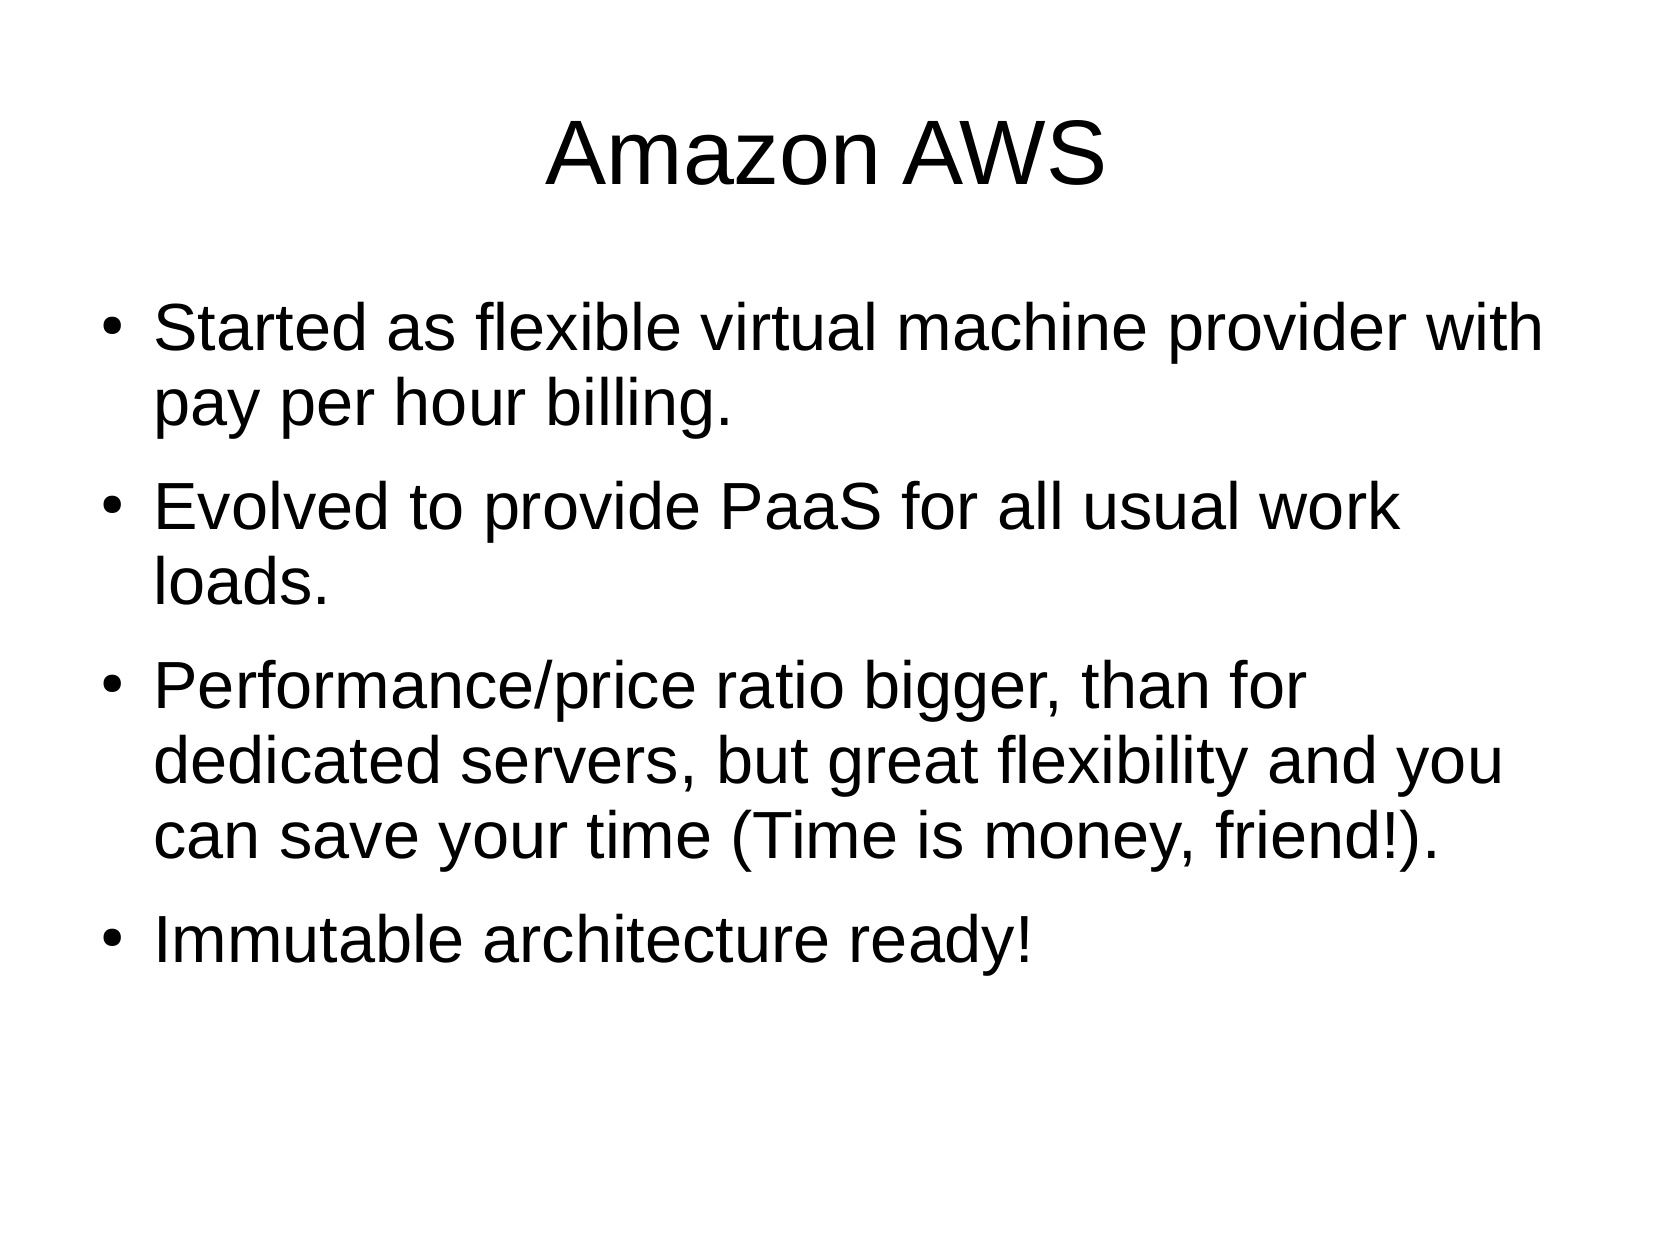

# Amazon AWS
Started as flexible virtual machine provider with pay per hour billing.
Evolved to provide PaaS for all usual work loads.
Performance/price ratio bigger, than for dedicated servers, but great flexibility and you can save your time (Time is money, friend!).
Immutable architecture ready!